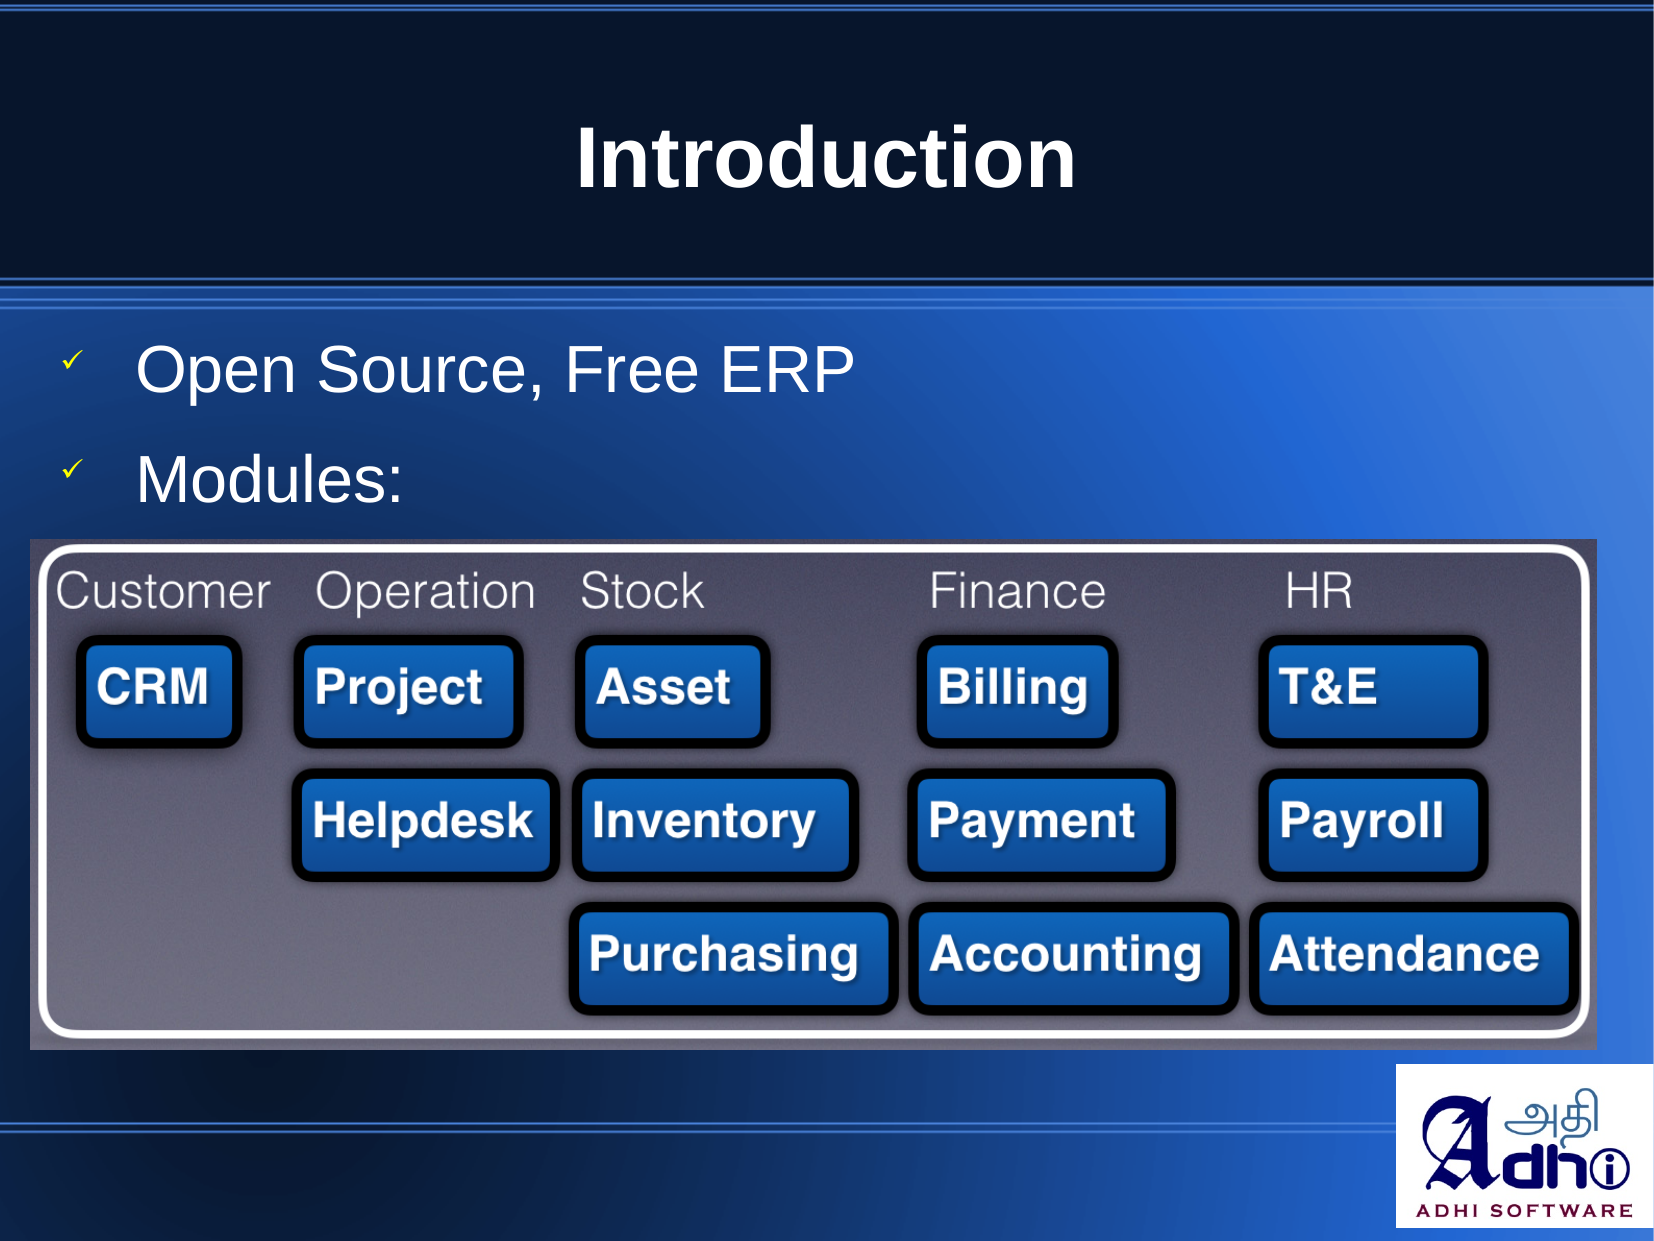

# Introduction
Open Source, Free ERP
Modules: